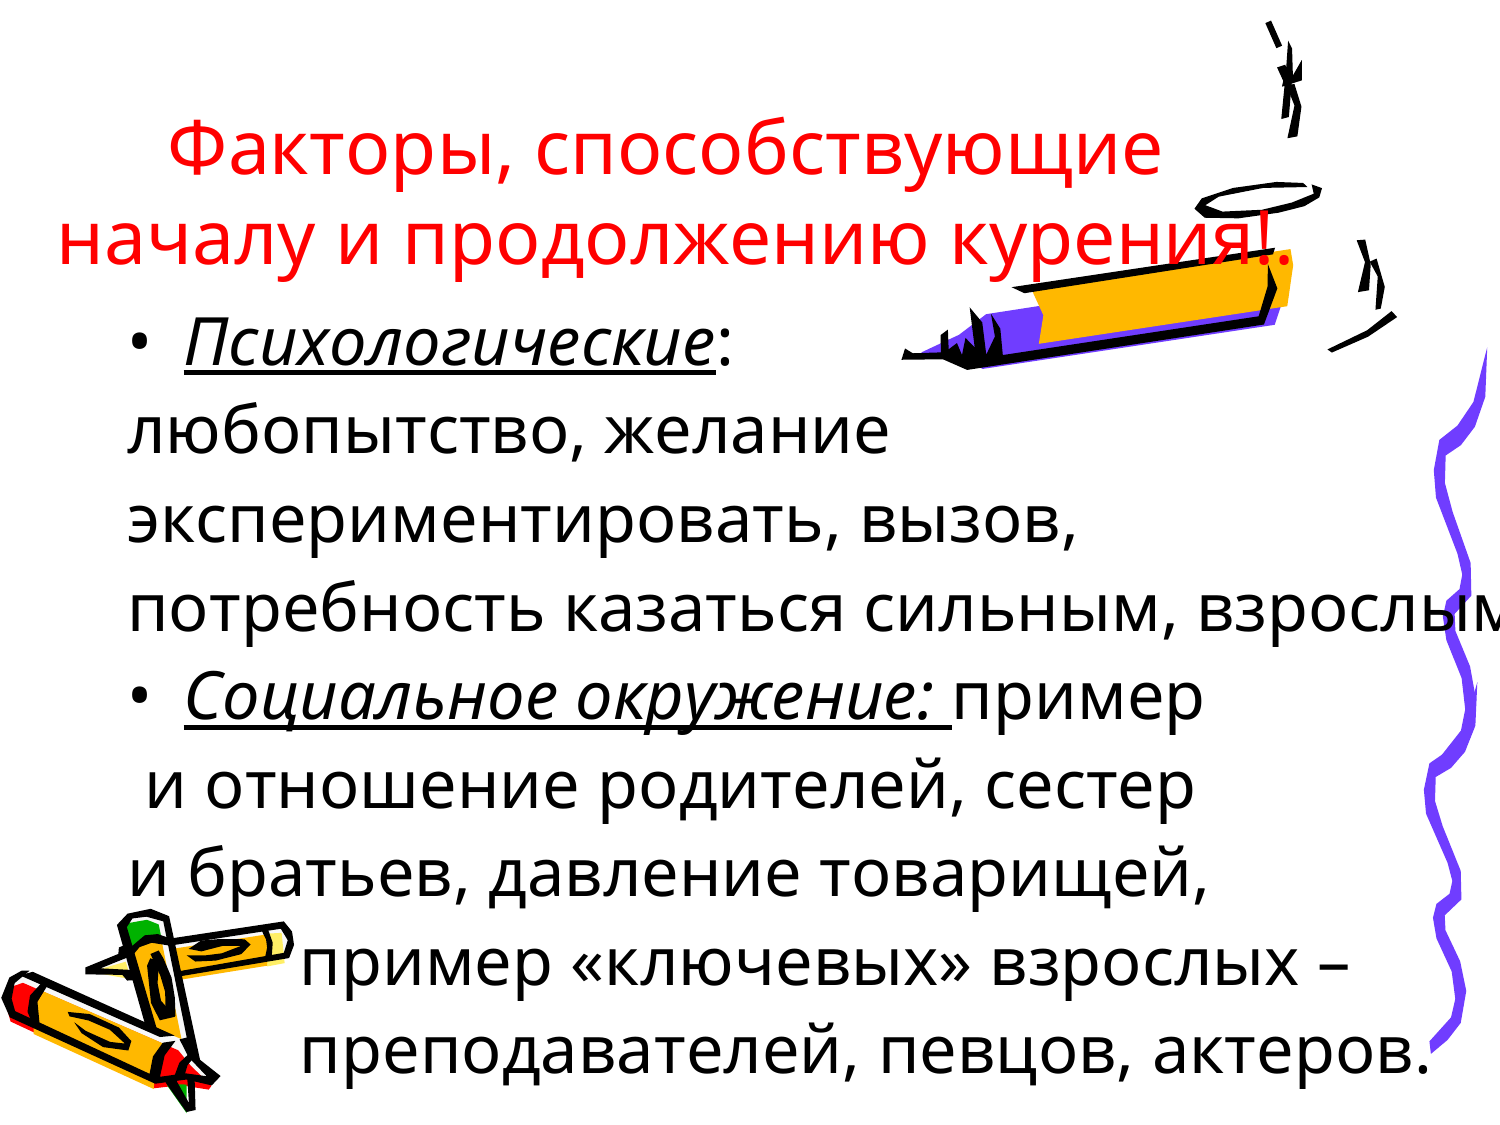

# Факторы, способствующие началу и продолжению курения!.
Психологические:
любопытство, желание
экспериментировать, вызов,
потребность казаться сильным, взрослым.
Социальное окружение: пример
 и отношение родителей, сестер
и братьев, давление товарищей,
 пример «ключевых» взрослых –
 преподавателей, певцов, актеров.